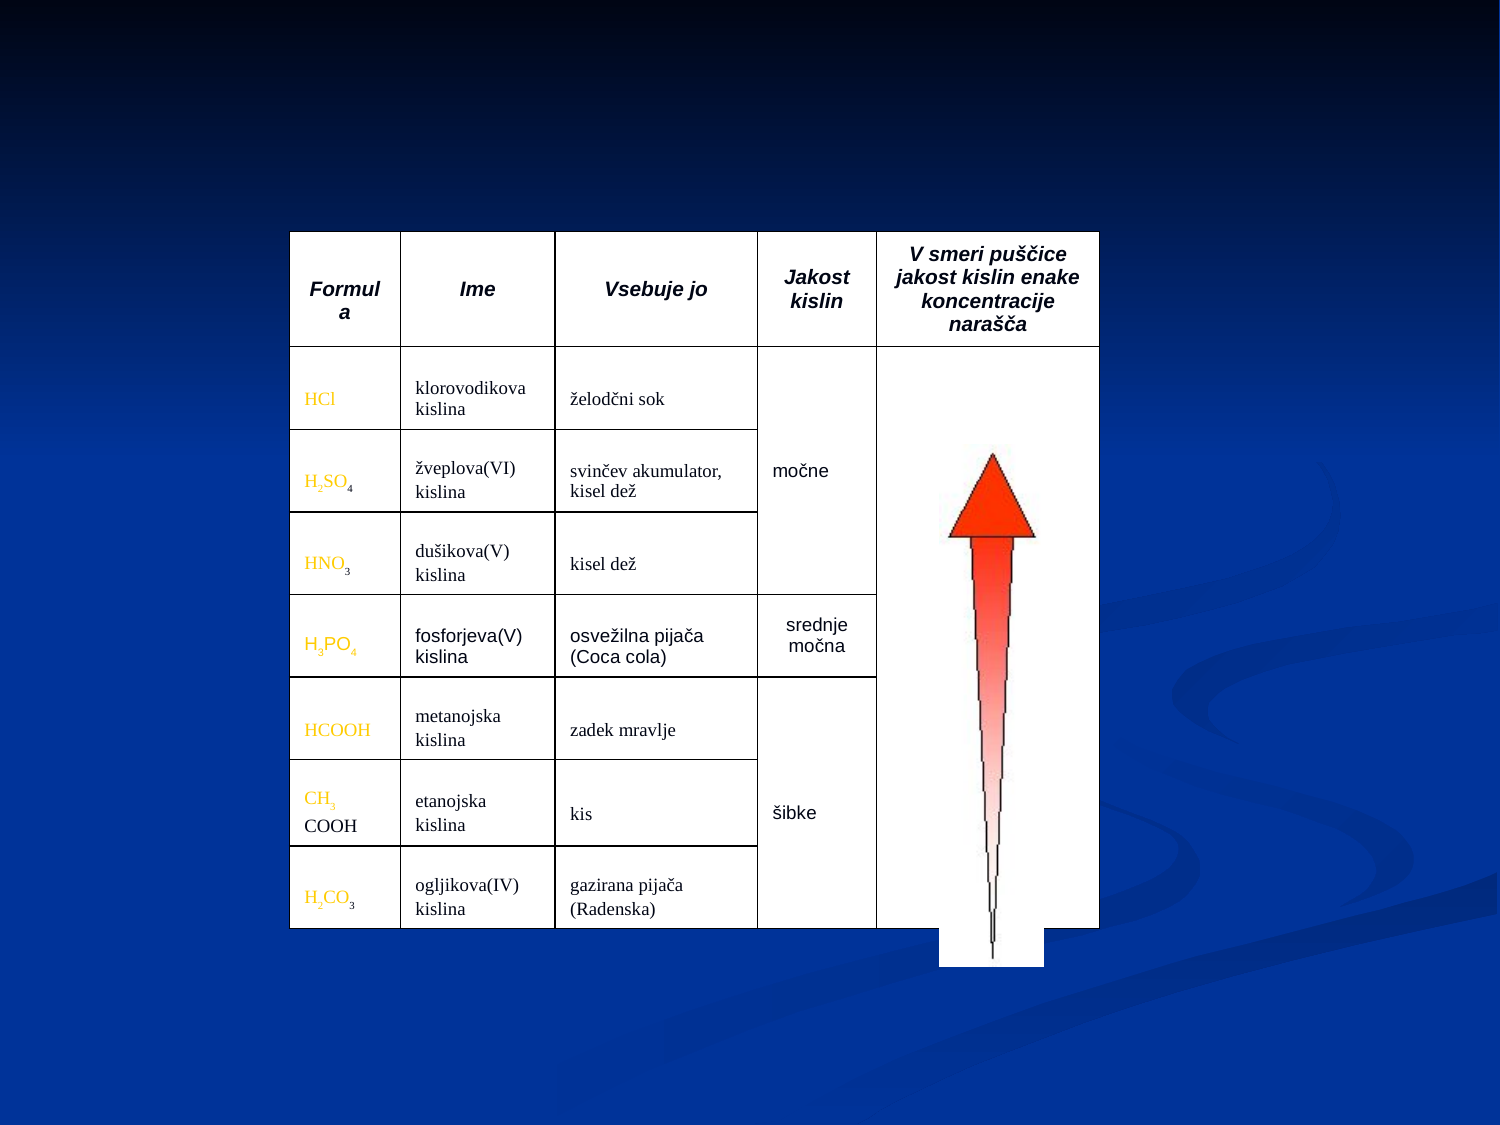

#
| Formula | Ime | Vsebuje jo | Jakost kislin | V smeri puščice jakost kislin enake koncentracije narašča |
| --- | --- | --- | --- | --- |
| HCl | klorovodikova kislina | želodčni sok | močne | |
| H2SO4 | žveplova(VI) kislina | svinčev akumulator, kisel dež | | |
| HNO3 | dušikova(V) kislina | kisel dež | | |
| H3PO4 | fosforjeva(V) kislina | osvežilna pijača (Coca cola) | srednje močna | |
| HCOOH | metanojska kislina | zadek mravlje | šibke | |
| CH3COOH | etanojska kislina | kis | | |
| H2CO3 | ogljikova(IV) kislina | gazirana pijača (Radenska) | | |